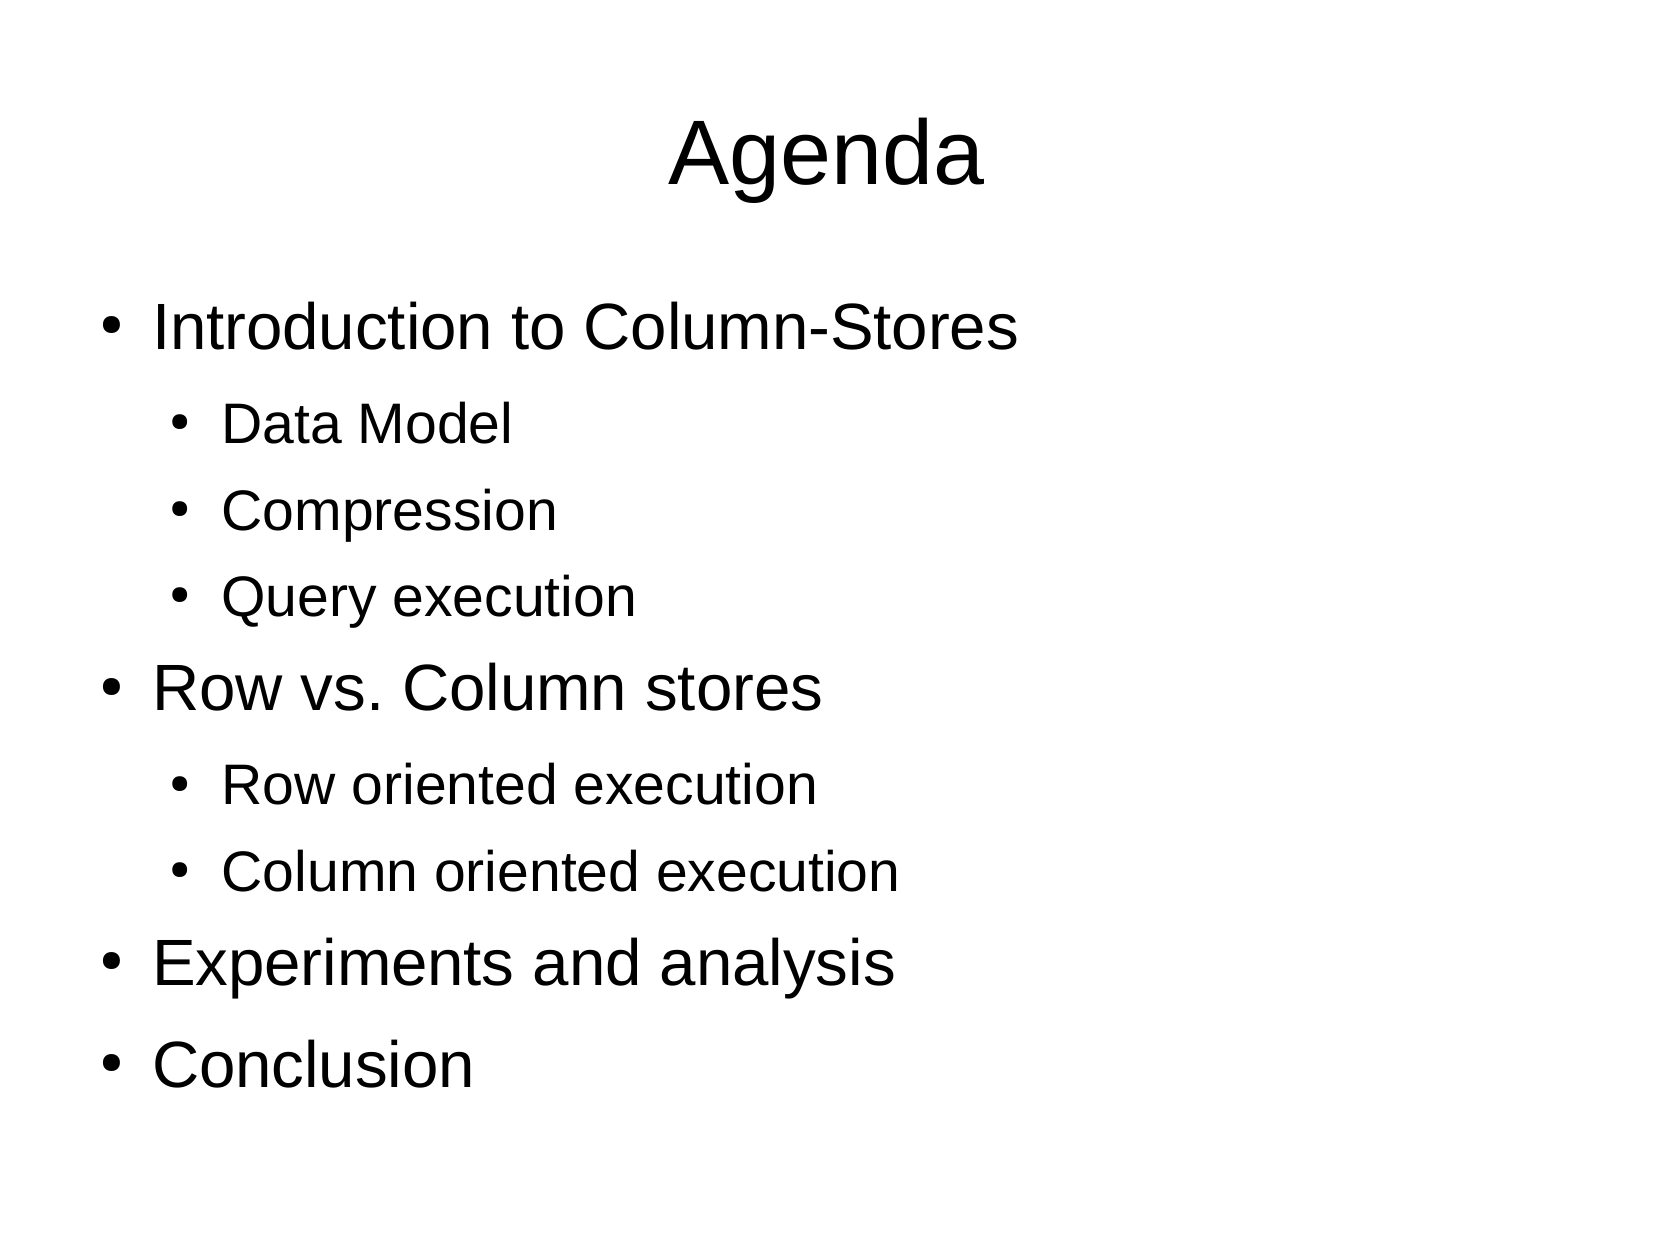

# Agenda
Introduction to Column-Stores
Data Model
Compression
Query execution
Row vs. Column stores
Row oriented execution
Column oriented execution
Experiments and analysis
Conclusion